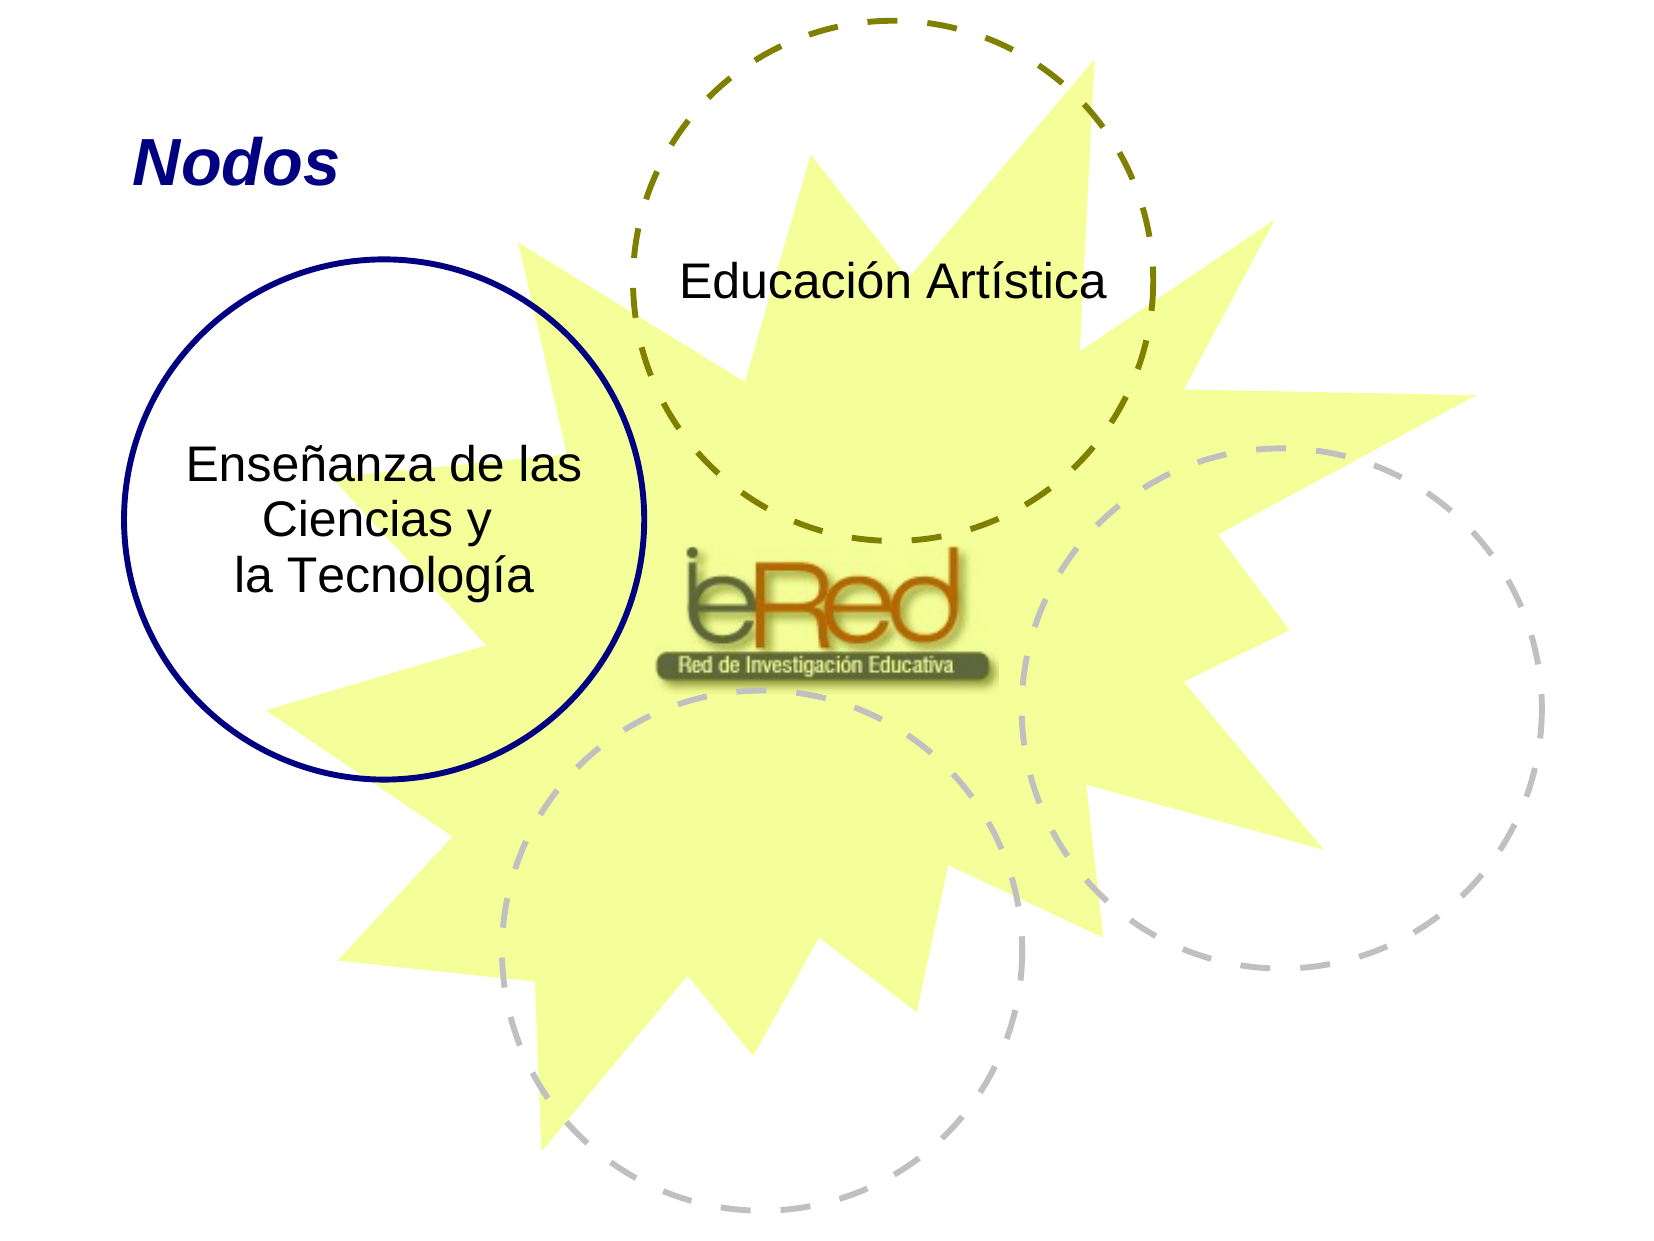

Educación Artística
Nodos
Enseñanza de las
Ciencias y
la Tecnología